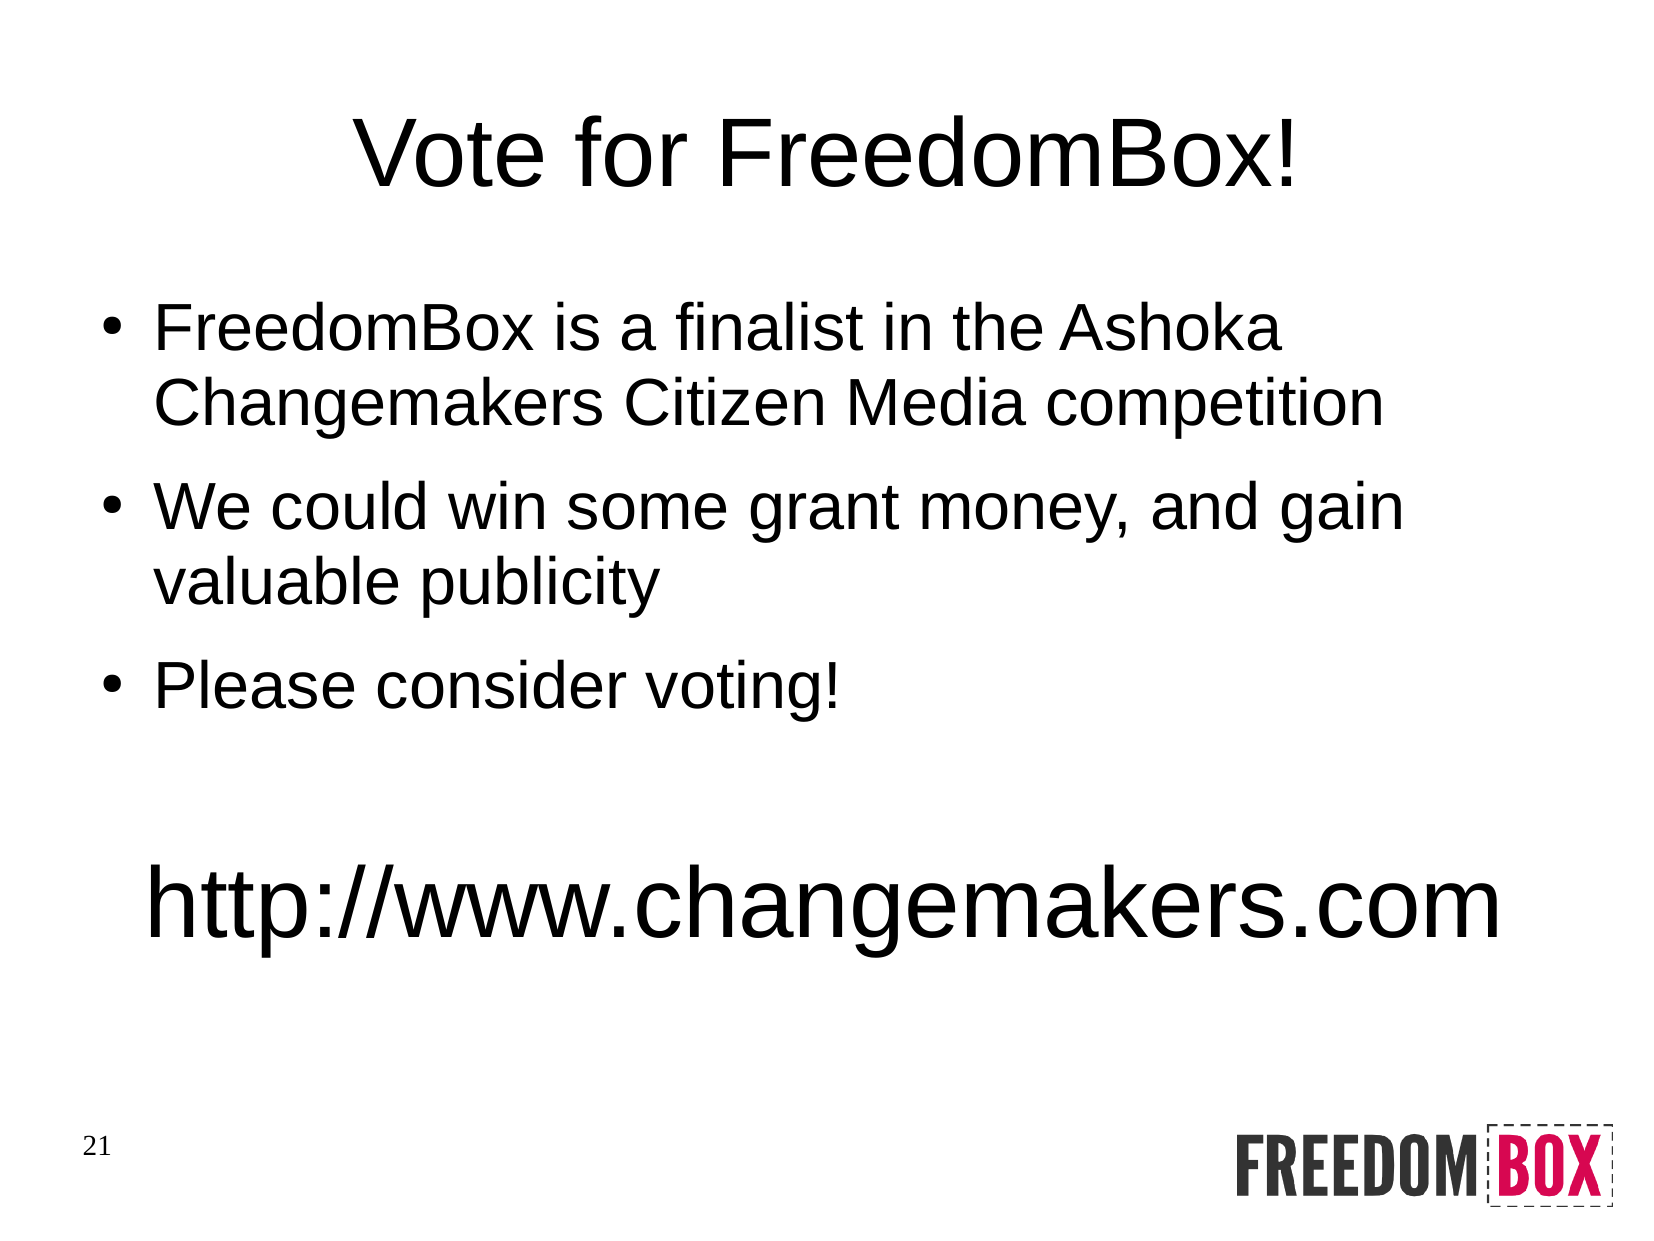

# Vote for FreedomBox!
FreedomBox is a finalist in the Ashoka Changemakers Citizen Media competition
We could win some grant money, and gain valuable publicity
Please consider voting!
http://www.changemakers.com